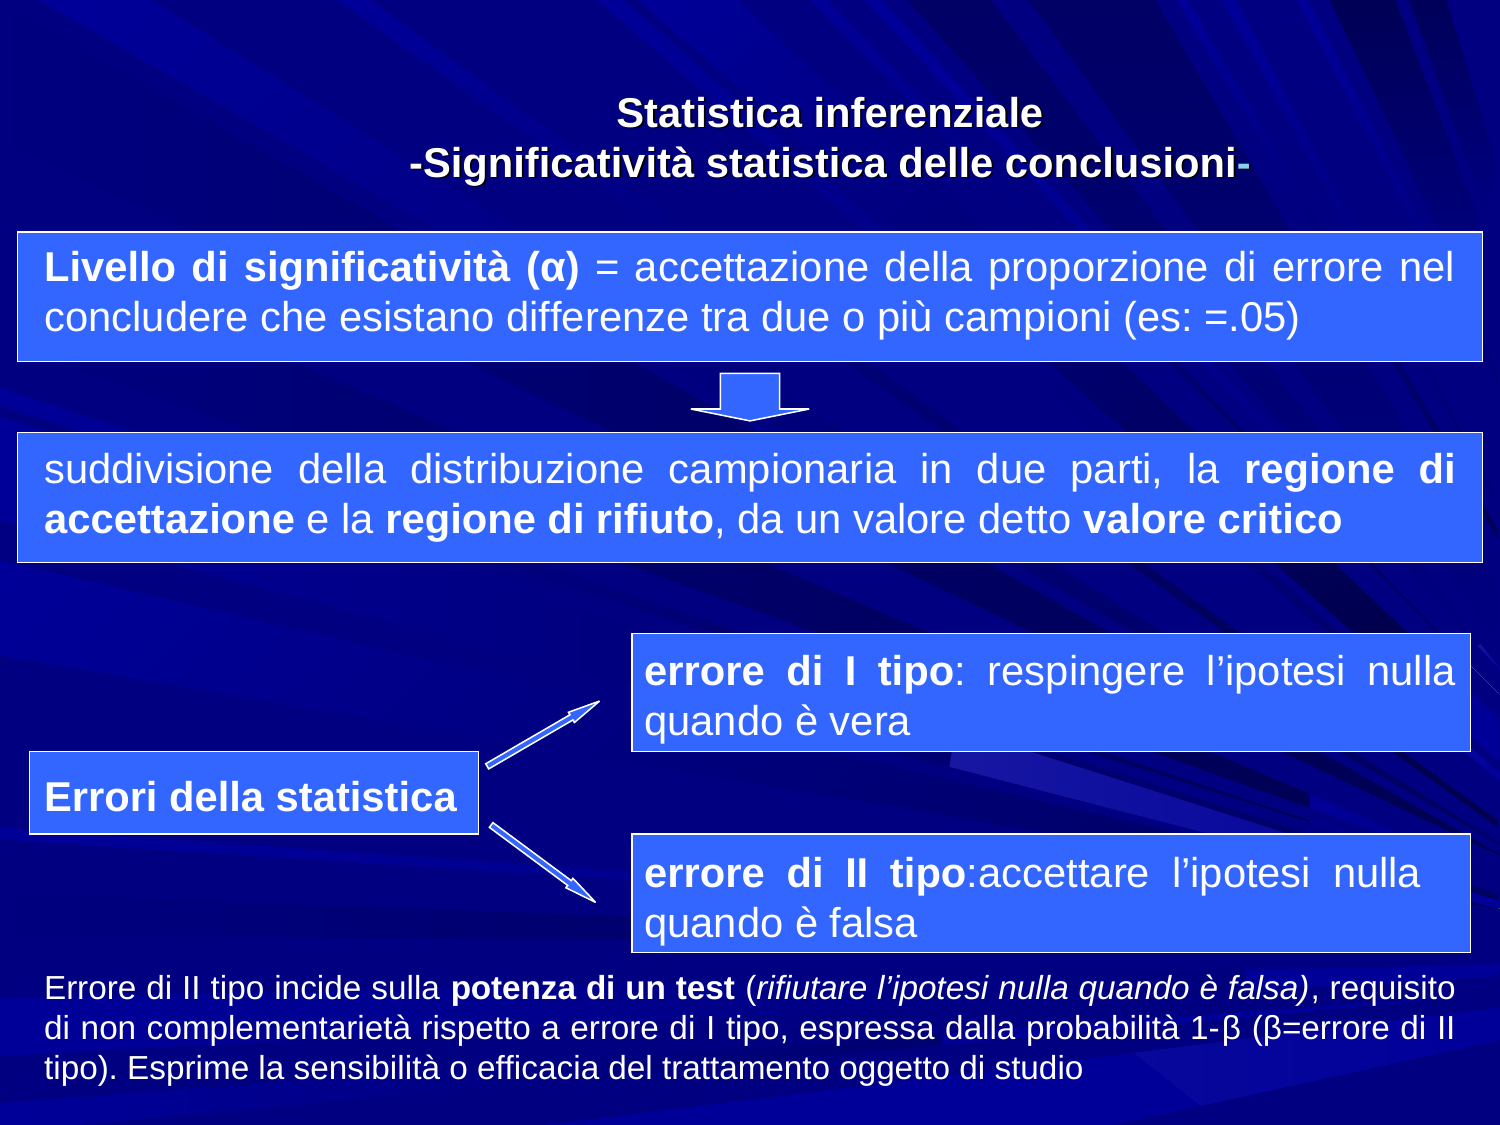

Statistica inferenziale
-Significatività statistica delle conclusioni-
Livello di significatività (α) = accettazione della proporzione di errore nel concludere che esistano differenze tra due o più campioni (es: =.05)
suddivisione della distribuzione campionaria in due parti, la regione di accettazione e la regione di rifiuto, da un valore detto valore critico
				errore di I tipo: respingere l’ipotesi nulla 				quando è vera
Errori della statistica
				errore di II tipo:accettare l’ipotesi nulla 					quando è falsa
Errore di II tipo incide sulla potenza di un test (rifiutare l’ipotesi nulla quando è falsa), requisito di non complementarietà rispetto a errore di I tipo, espressa dalla probabilità 1-β (β=errore di II tipo). Esprime la sensibilità o efficacia del trattamento oggetto di studio